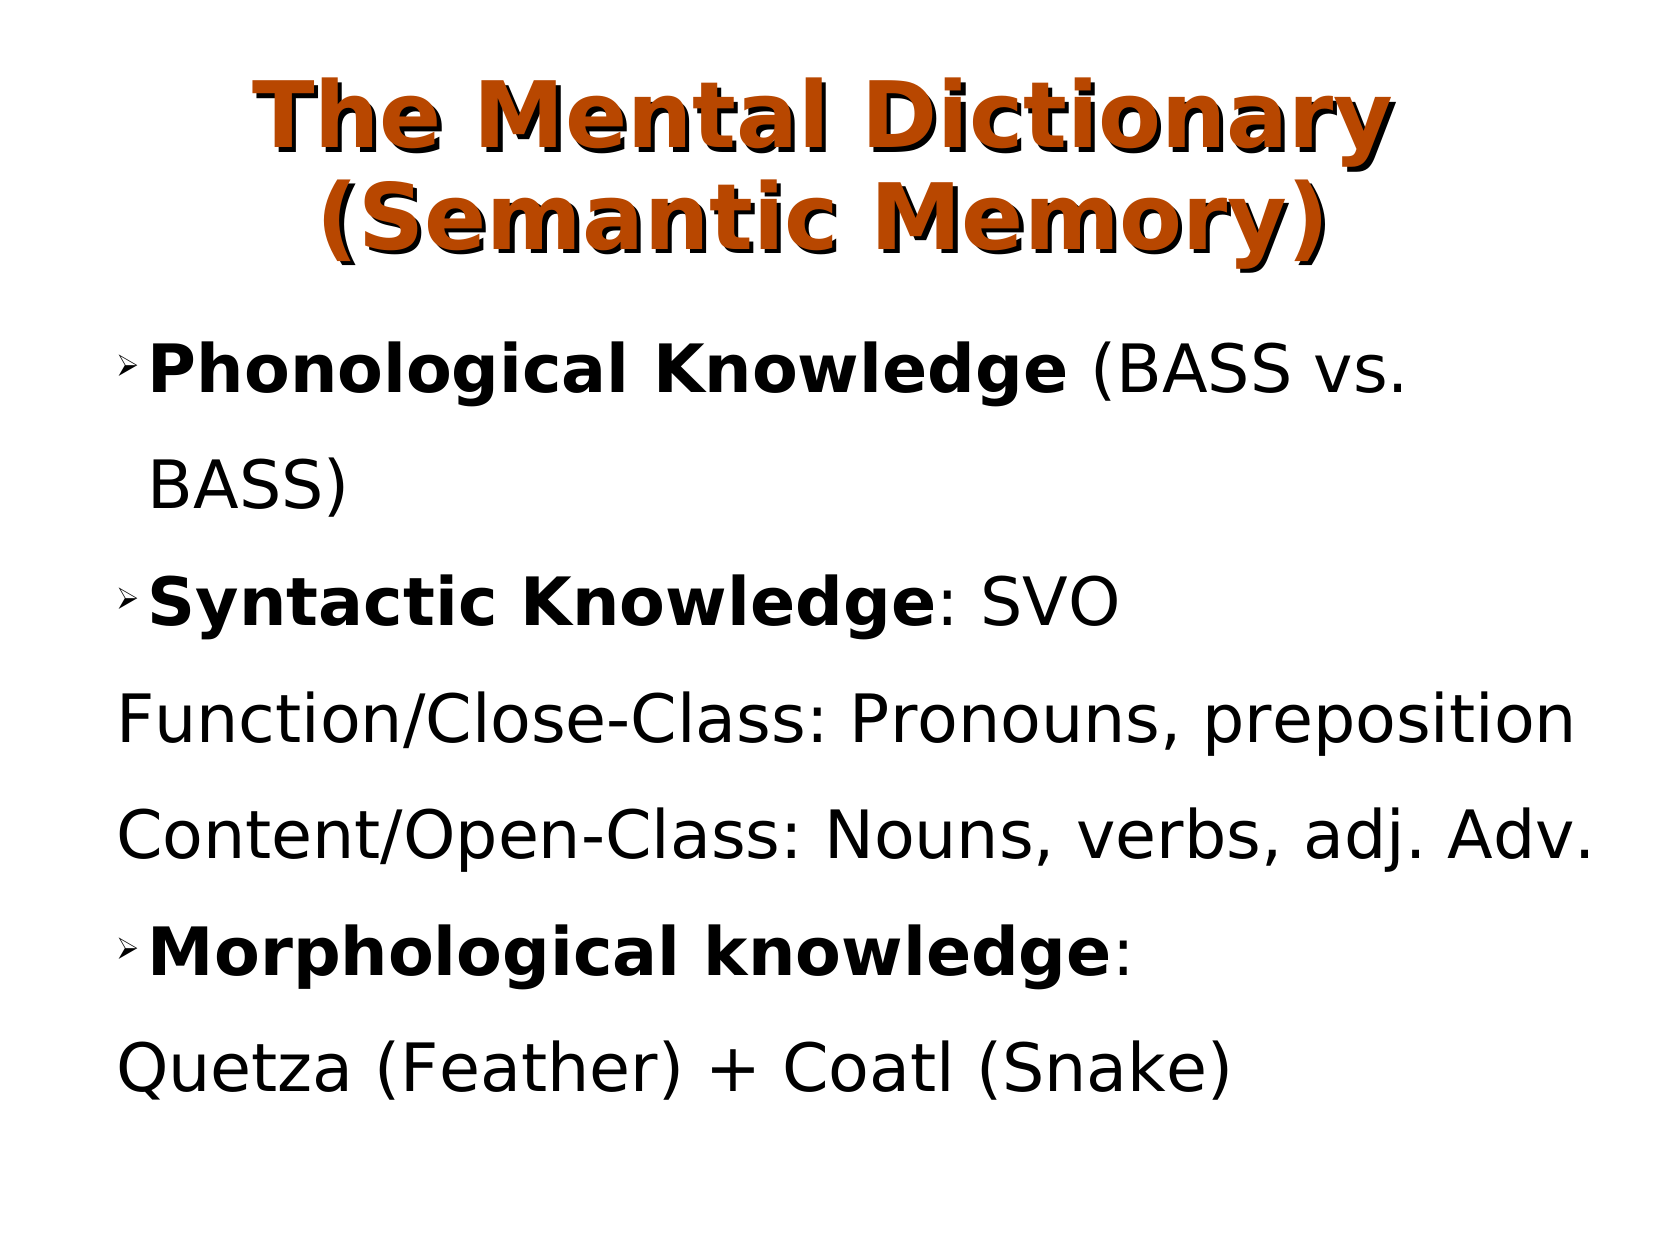

# The Mental Dictionary (Semantic Memory)
Phonological Knowledge (BASS vs. BASS)
Syntactic Knowledge: SVO
Function/Close-Class: Pronouns, preposition
Content/Open-Class: Nouns, verbs, adj. Adv.
Morphological knowledge:
Quetza (Feather) + Coatl (Snake)